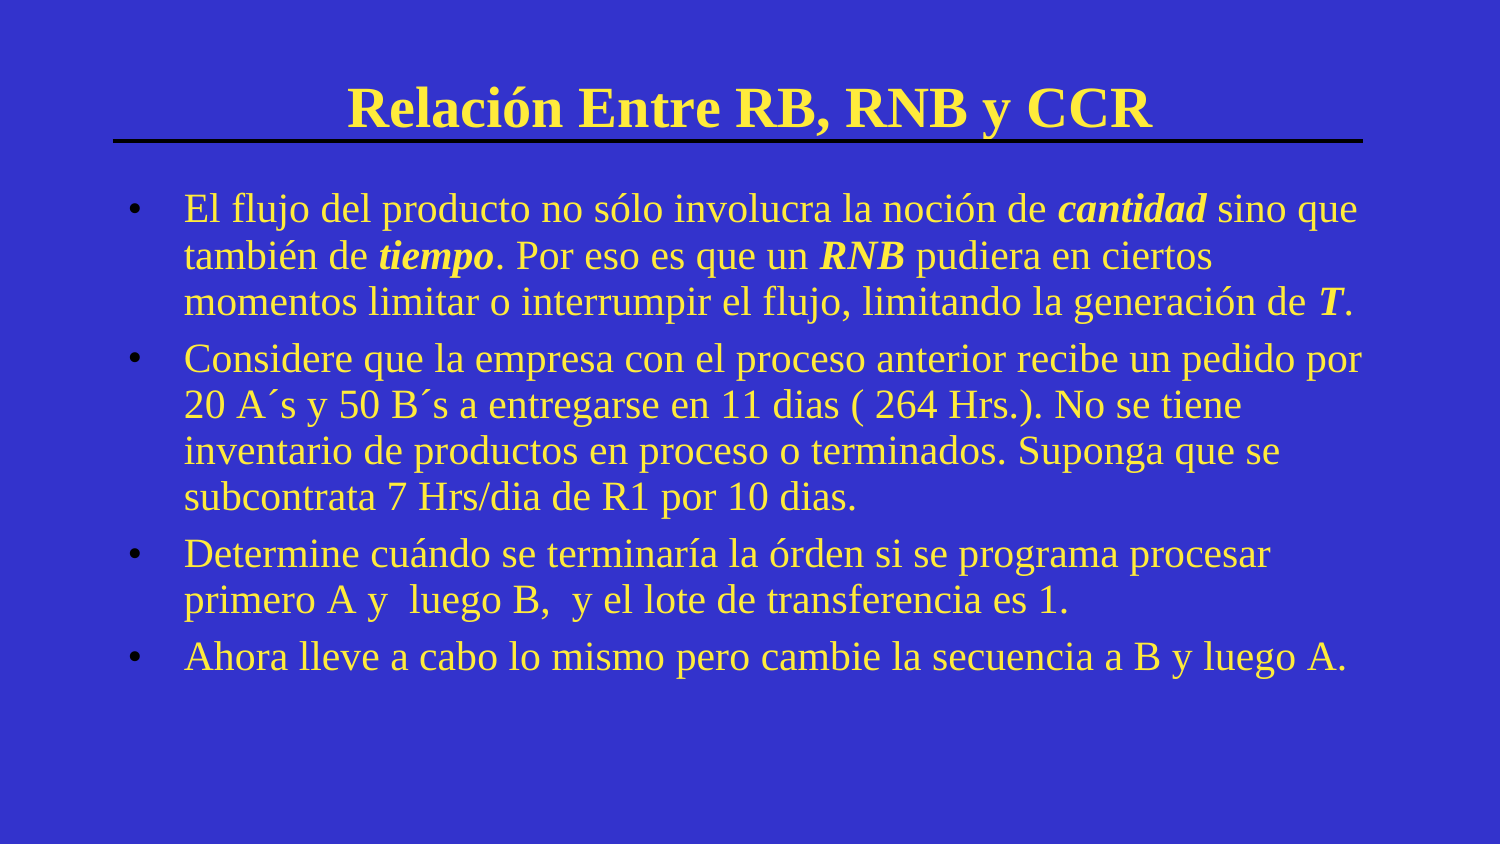

Relación Entre RB, RNB y CCR
# El flujo del producto no sólo involucra la noción de cantidad sino que también de tiempo. Por eso es que un RNB pudiera en ciertos momentos limitar o interrumpir el flujo, limitando la generación de T.
Considere que la empresa con el proceso anterior recibe un pedido por 20 A´s y 50 B´s a entregarse en 11 dias ( 264 Hrs.). No se tiene inventario de productos en proceso o terminados. Suponga que se subcontrata 7 Hrs/dia de R1 por 10 dias.
Determine cuándo se terminaría la órden si se programa procesar primero A y luego B, y el lote de transferencia es 1.
Ahora lleve a cabo lo mismo pero cambie la secuencia a B y luego A.